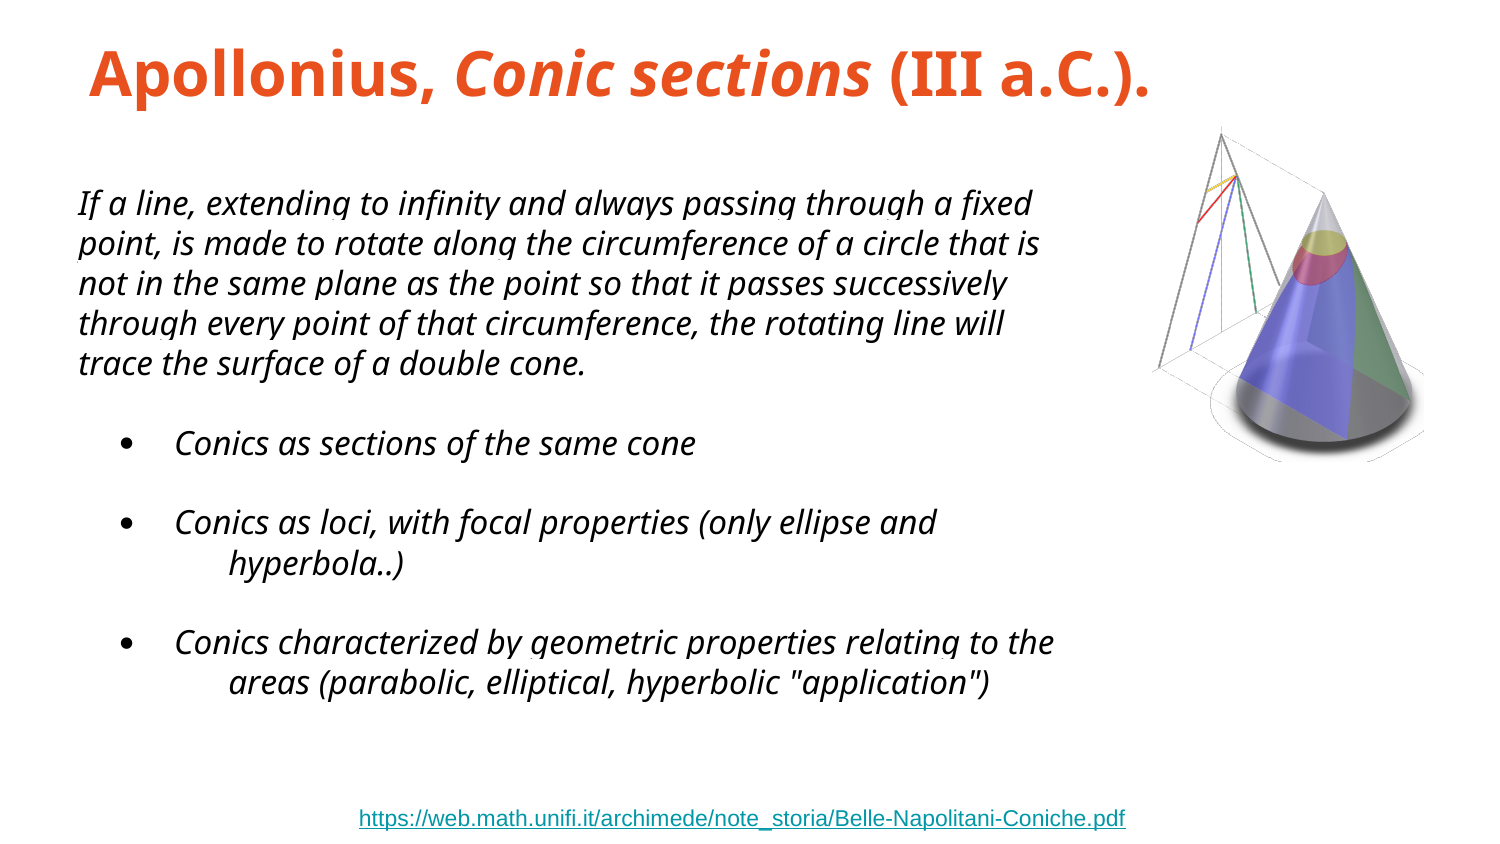

Apollonius, Conic sections (III a.C.).
If a line, extending to infinity and always passing through a fixed point, is made to rotate along the circumference of a circle that is not in the same plane as the point so that it passes successively through every point of that circumference, the rotating line will trace the surface of a double cone.
Conics as sections of the same cone
Conics as loci, with focal properties (only ellipse and hyperbola..)
Conics characterized by geometric properties relating to the areas (parabolic, elliptical, hyperbolic "application")
https://web.math.unifi.it/archimede/note_storia/Belle-Napolitani-Coniche.pdf